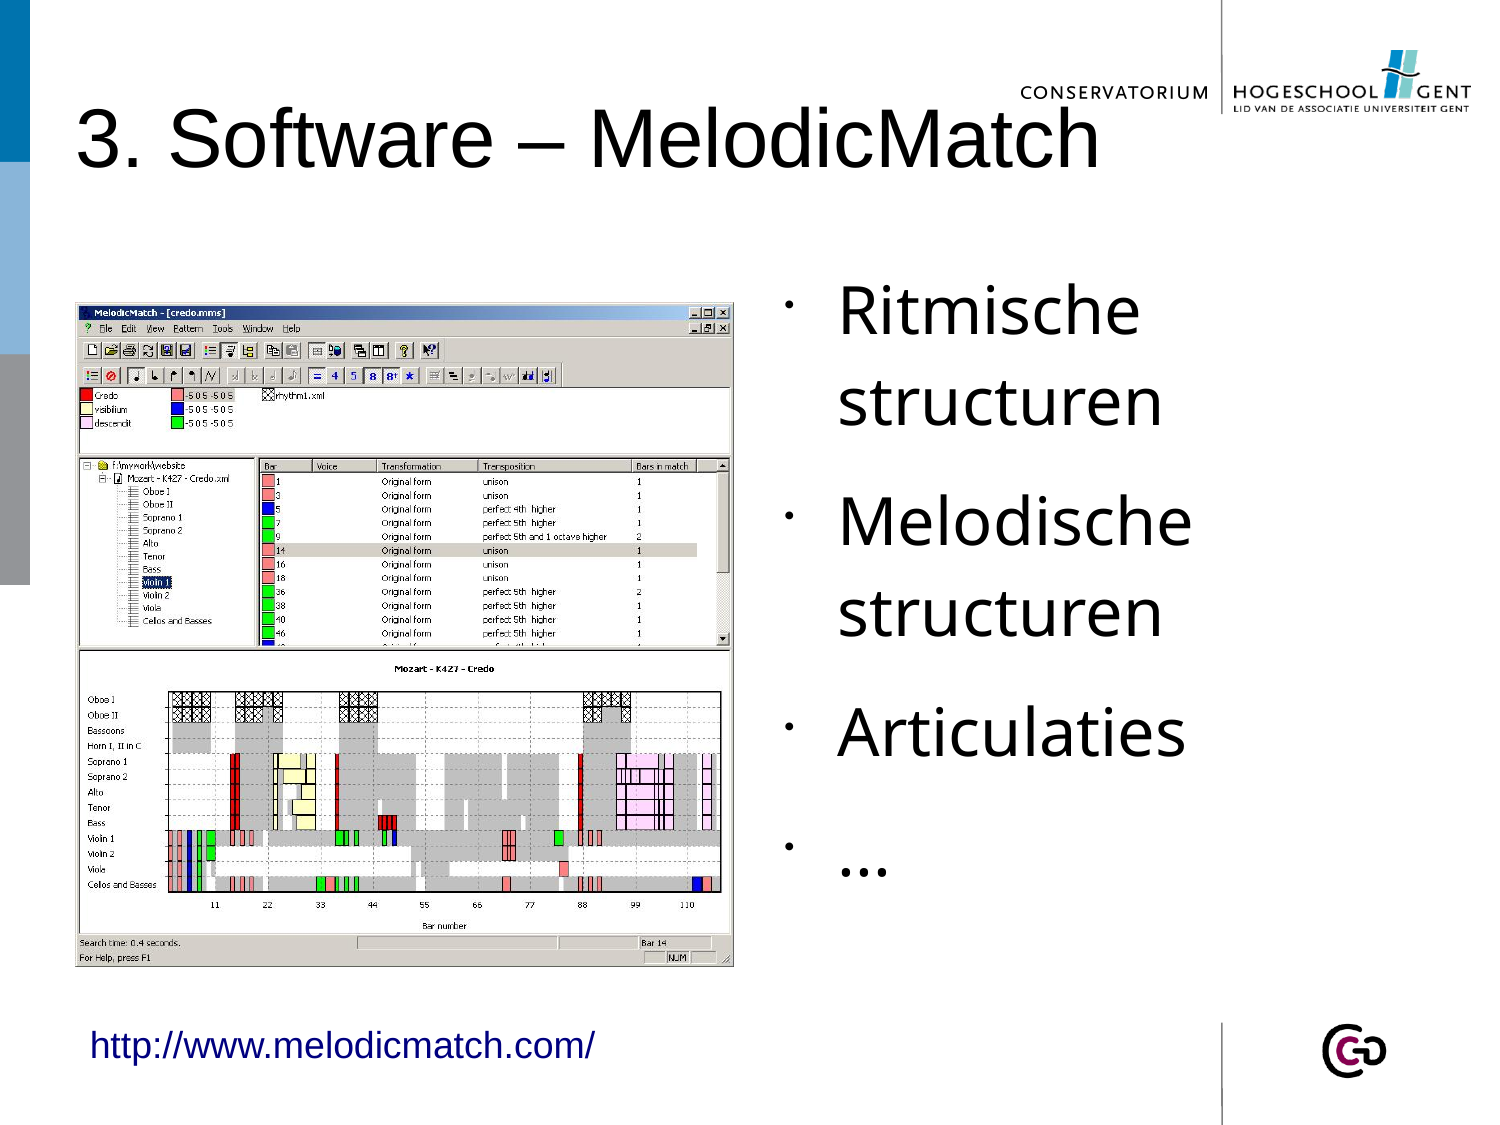

# 3. Software – MelodicMatch
Ritmische structuren
Melodische structuren
Articulaties
...
http://www.melodicmatch.com/